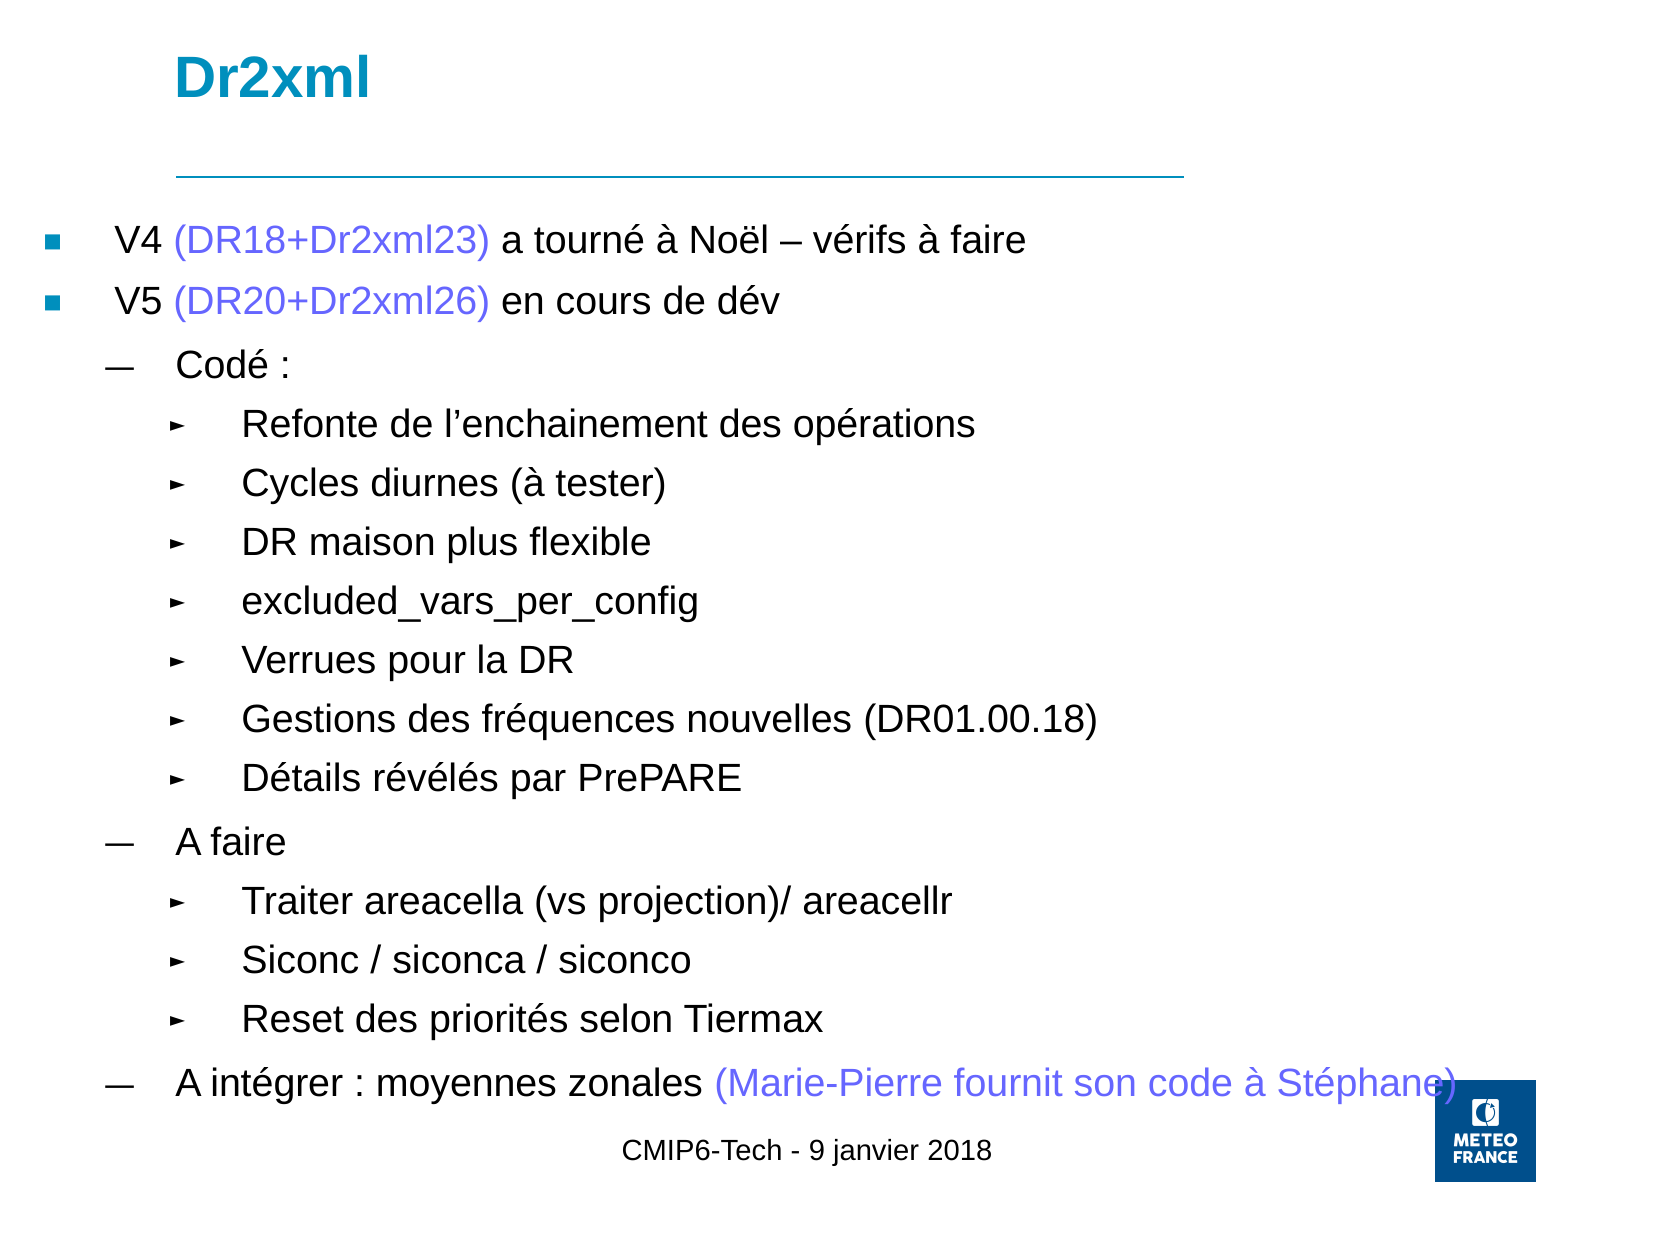

# Dr2xml
V4 (DR18+Dr2xml23) a tourné à Noël – vérifs à faire
V5 (DR20+Dr2xml26) en cours de dév
Codé :
Refonte de l’enchainement des opérations
Cycles diurnes (à tester)
DR maison plus flexible
excluded_vars_per_config
Verrues pour la DR
Gestions des fréquences nouvelles (DR01.00.18)
Détails révélés par PrePARE
A faire
Traiter areacella (vs projection)/ areacellr
Siconc / siconca / siconco
Reset des priorités selon Tiermax
A intégrer : moyennes zonales (Marie-Pierre fournit son code à Stéphane)
CMIP6-Tech - 9 janvier 2018